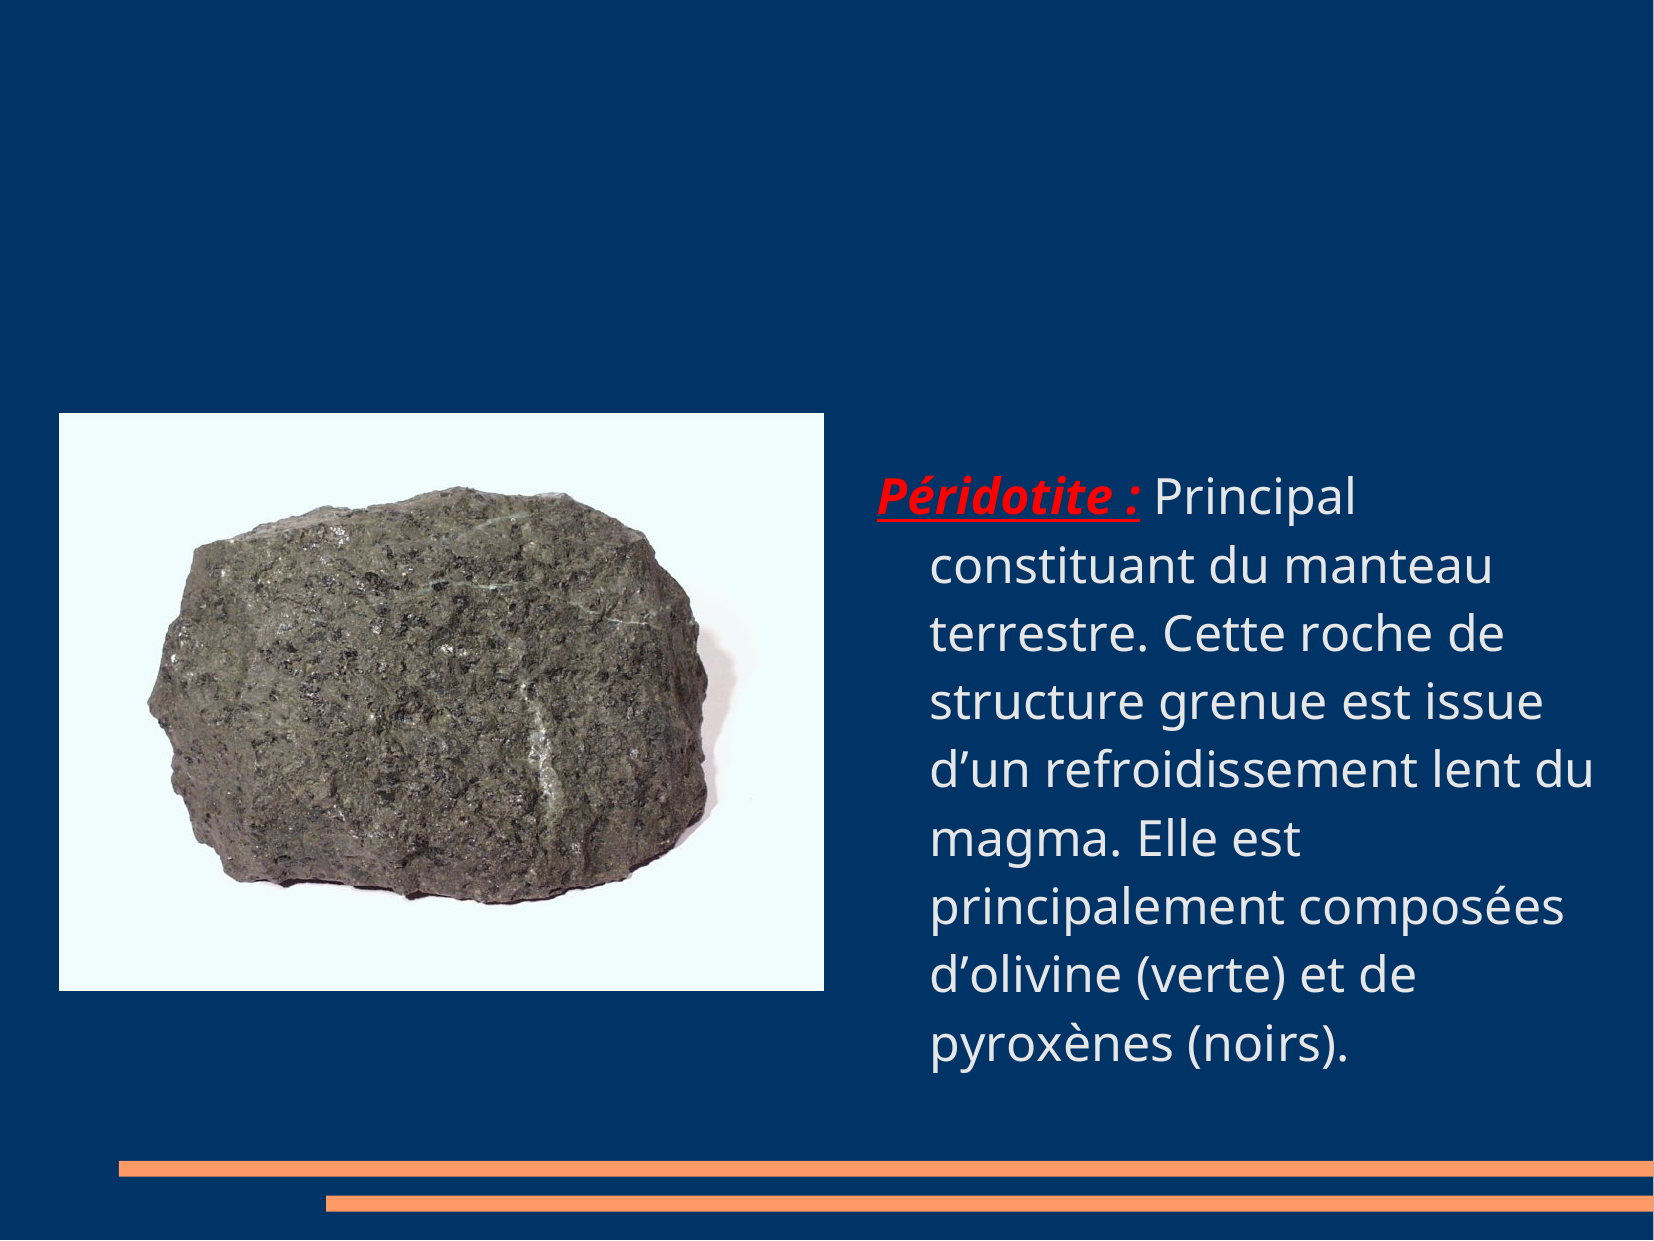

#
Péridotite : Principal constituant du manteau terrestre. Cette roche de structure grenue est issue d’un refroidissement lent du magma. Elle est principalement composées d’olivine (verte) et de pyroxènes (noirs).